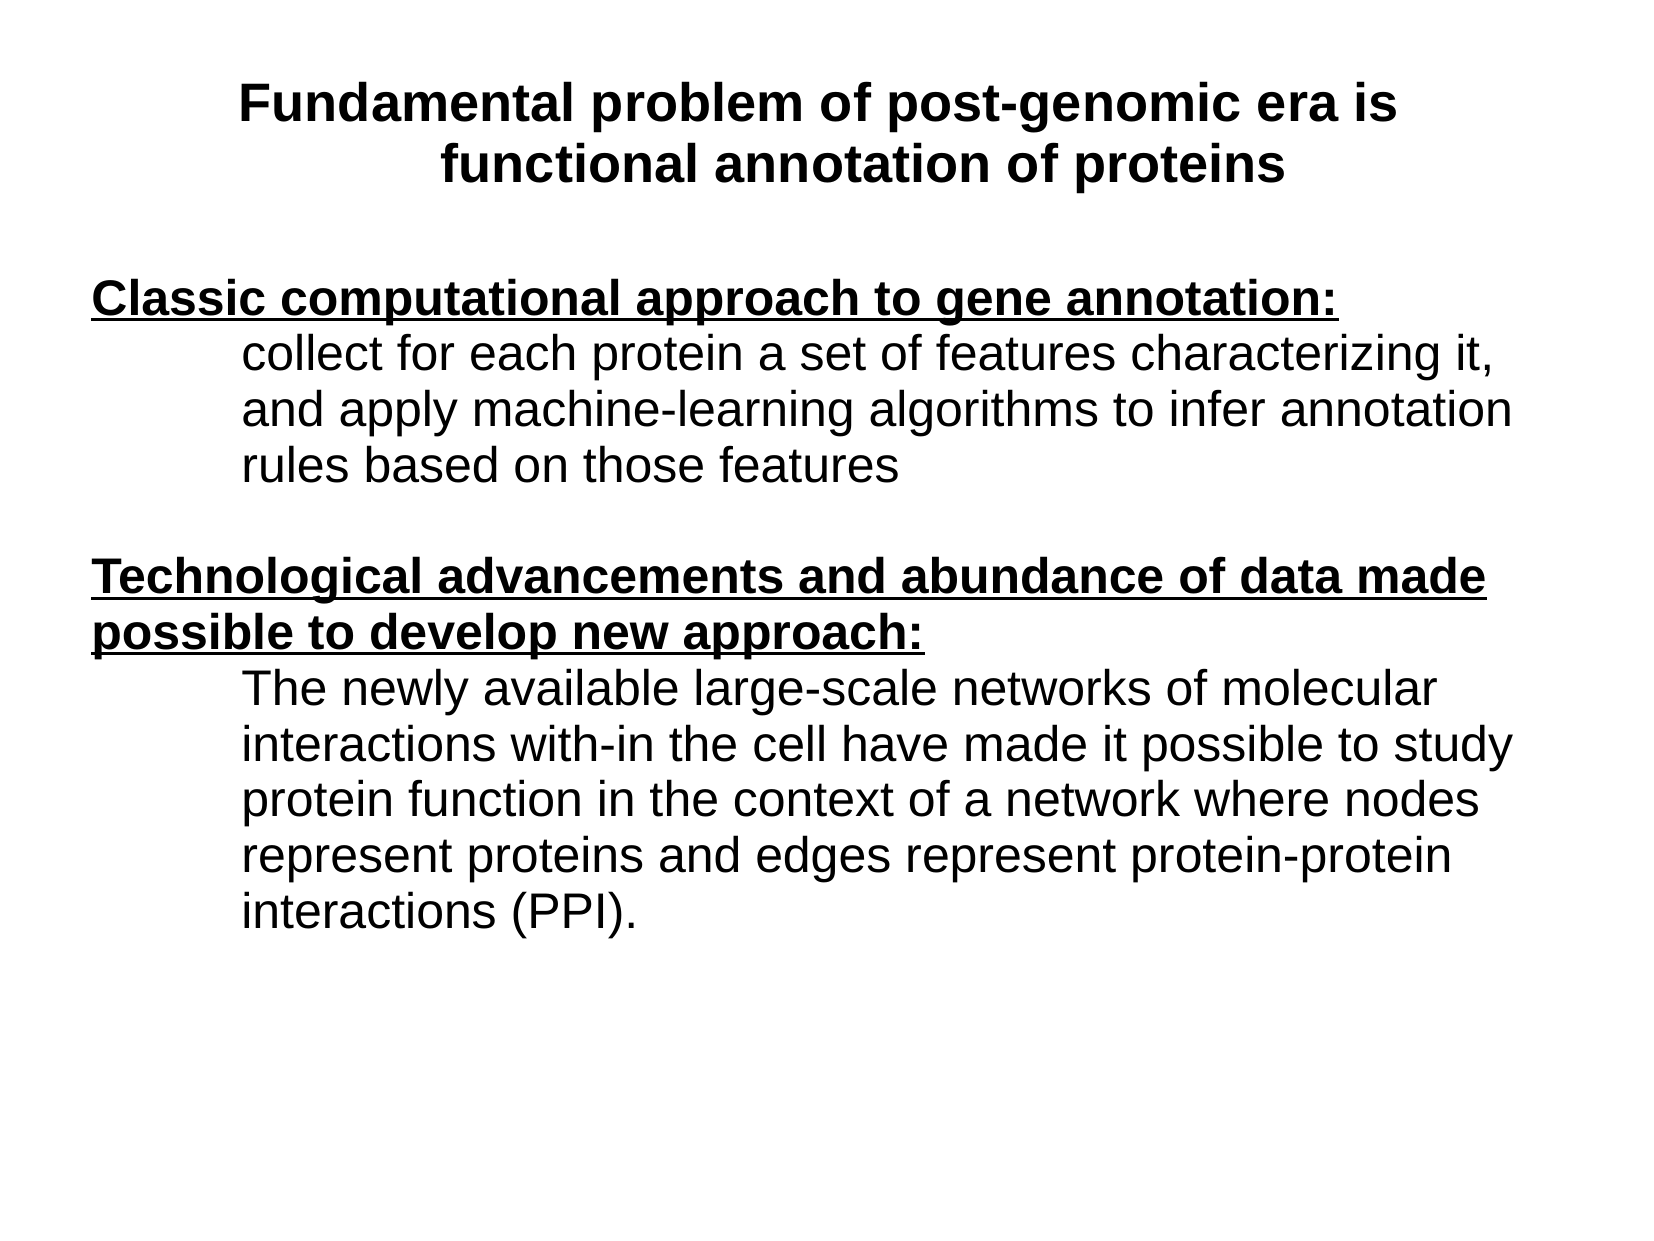

Fundamental problem of post-genomic era is
	functional annotation of proteins
Classic computational approach to gene annotation:
		collect for each protein a set of features characterizing it,
		and apply machine-learning algorithms to infer annotation 		rules based on those features
Technological advancements and abundance of data made possible to develop new approach:
		The newly available large-scale networks of molecular 			interactions with-in the cell have made it possible to study 		protein function in the context of a network where nodes 			represent proteins and edges represent protein-protein 			interactions (PPI).